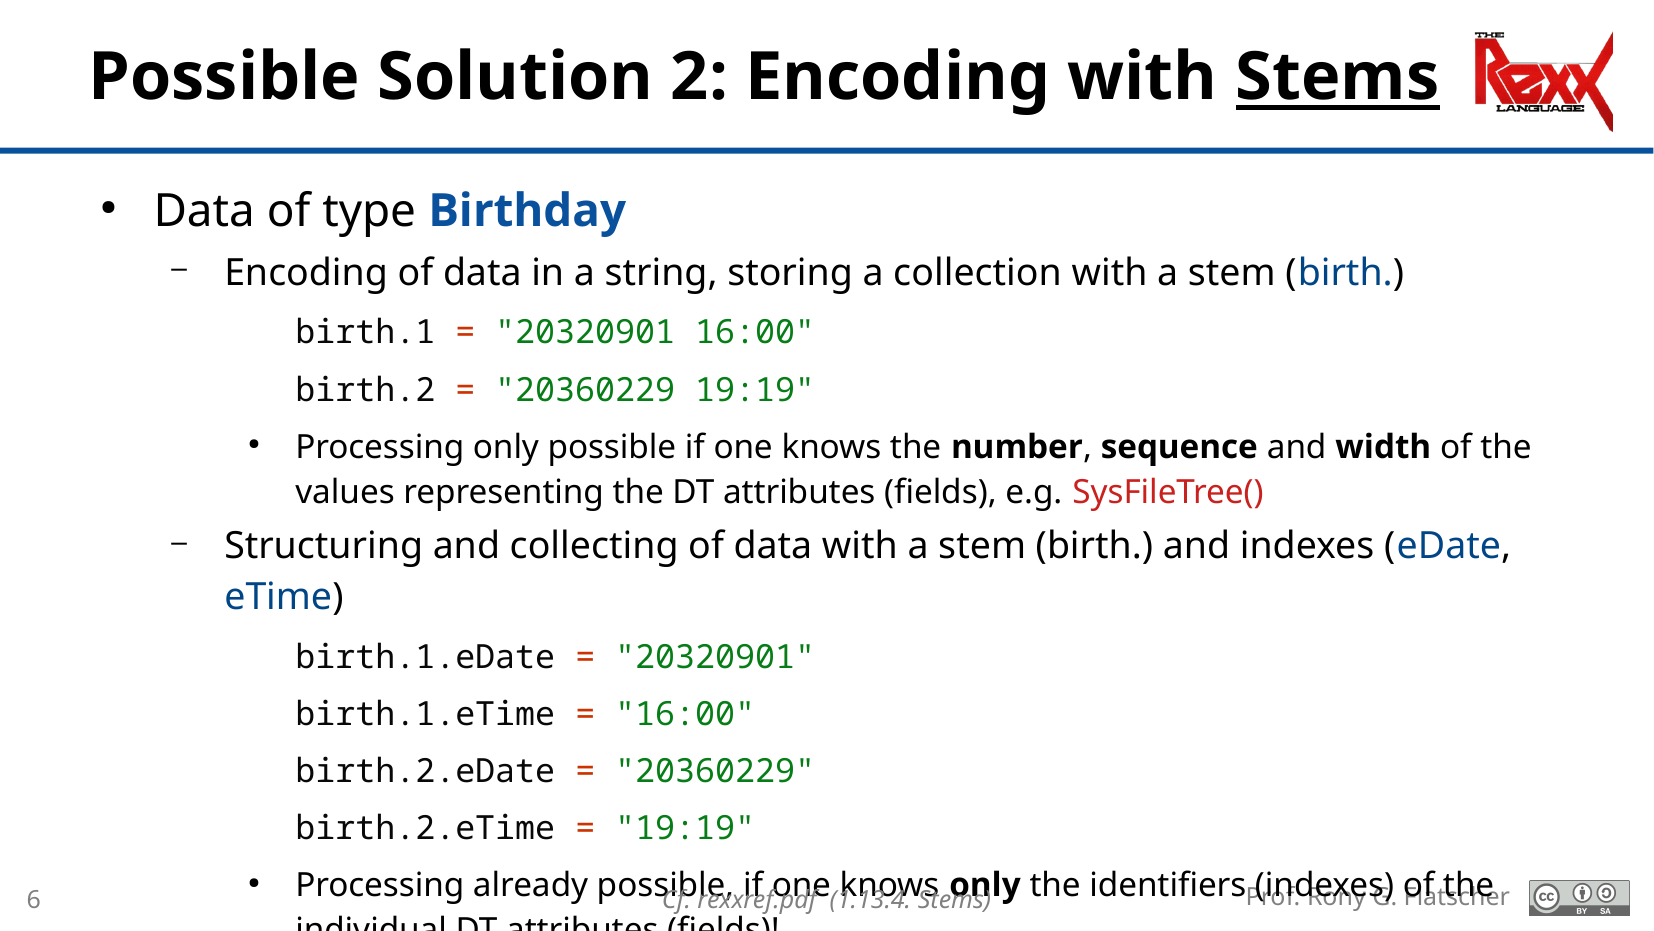

# Possible Solution 2: Encoding with Stems
Data of type Birthday
Encoding of data in a string, storing a collection with a stem (birth.)
birth.1 = "20320901 16:00"
birth.2 = "20360229 19:19"
Processing only possible if one knows the number, sequence and width of the values representing the DT attributes (fields), e.g. SysFileTree()
Structuring and collecting of data with a stem (birth.) and indexes (eDate, eTime)
birth.1.eDate = "20320901"
birth.1.eTime = "16:00"
birth.2.eDate = "20360229"
birth.2.eTime = "19:19"
Processing already possible, if one knows only the identifiers (indexes) of the individual DT attributes (fields)!
Cf. rexxref.pdf (1.13.4. Stems)